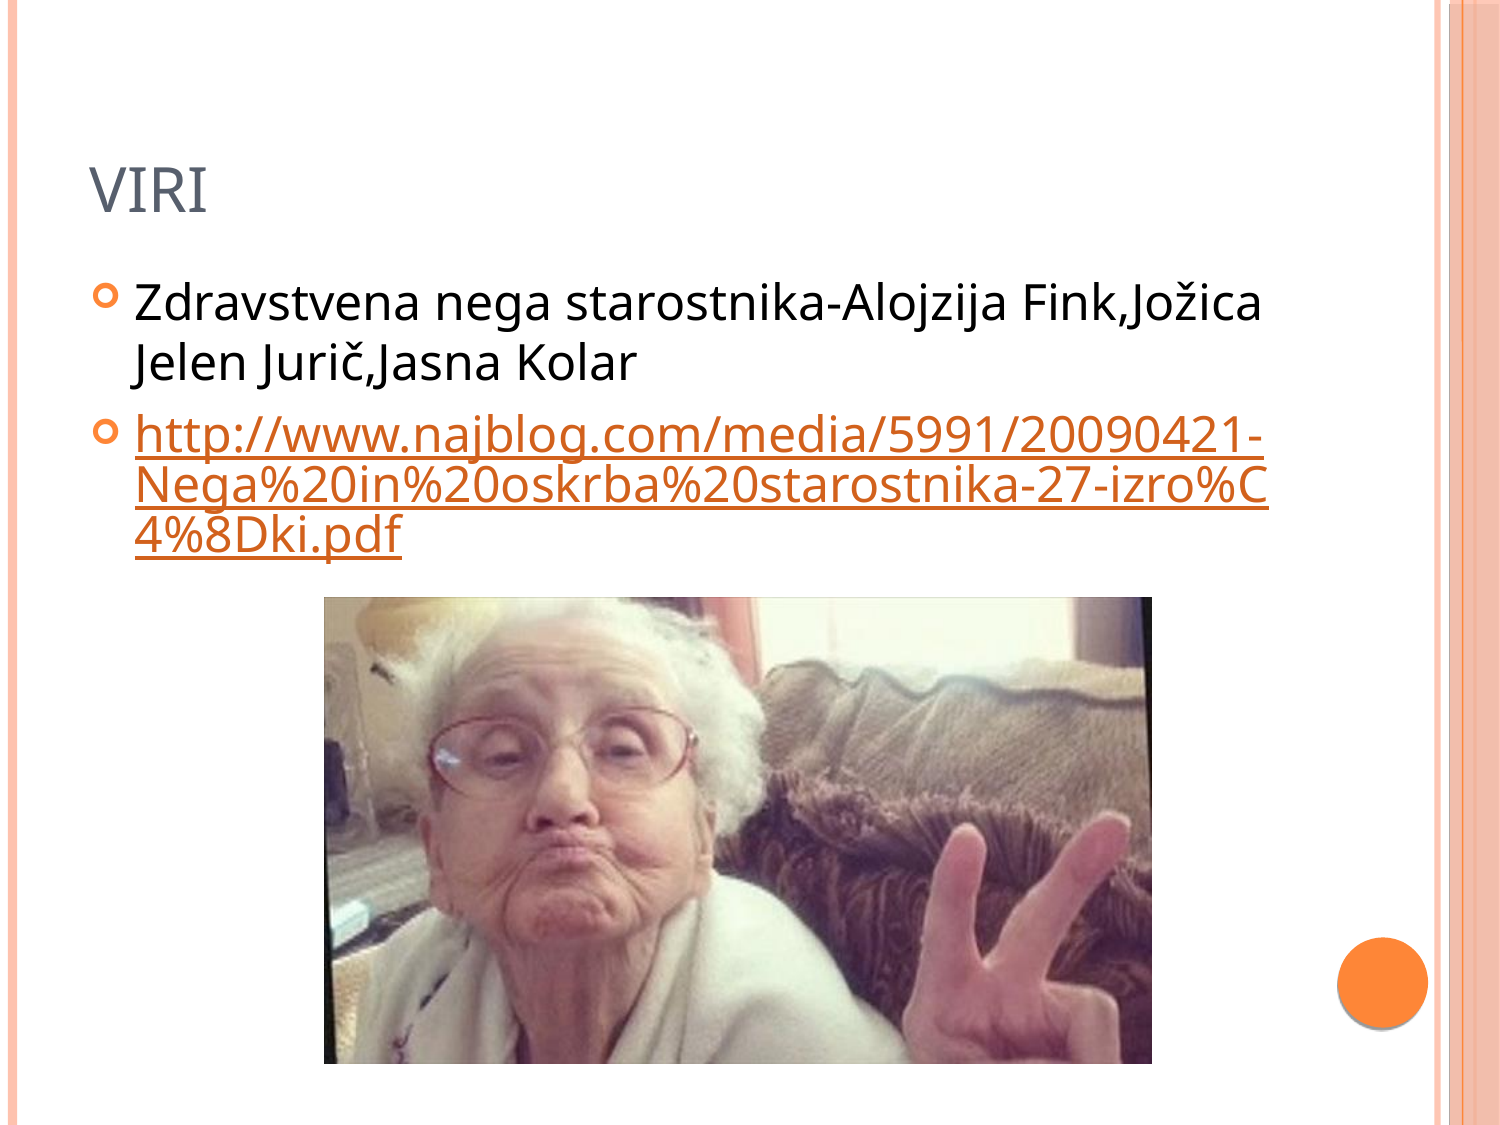

# VIRI
Zdravstvena nega starostnika-Alojzija Fink,Jožica Jelen Jurič,Jasna Kolar
http://www.najblog.com/media/5991/20090421-Nega%20in%20oskrba%20starostnika-27-izro%C4%8Dki.pdf